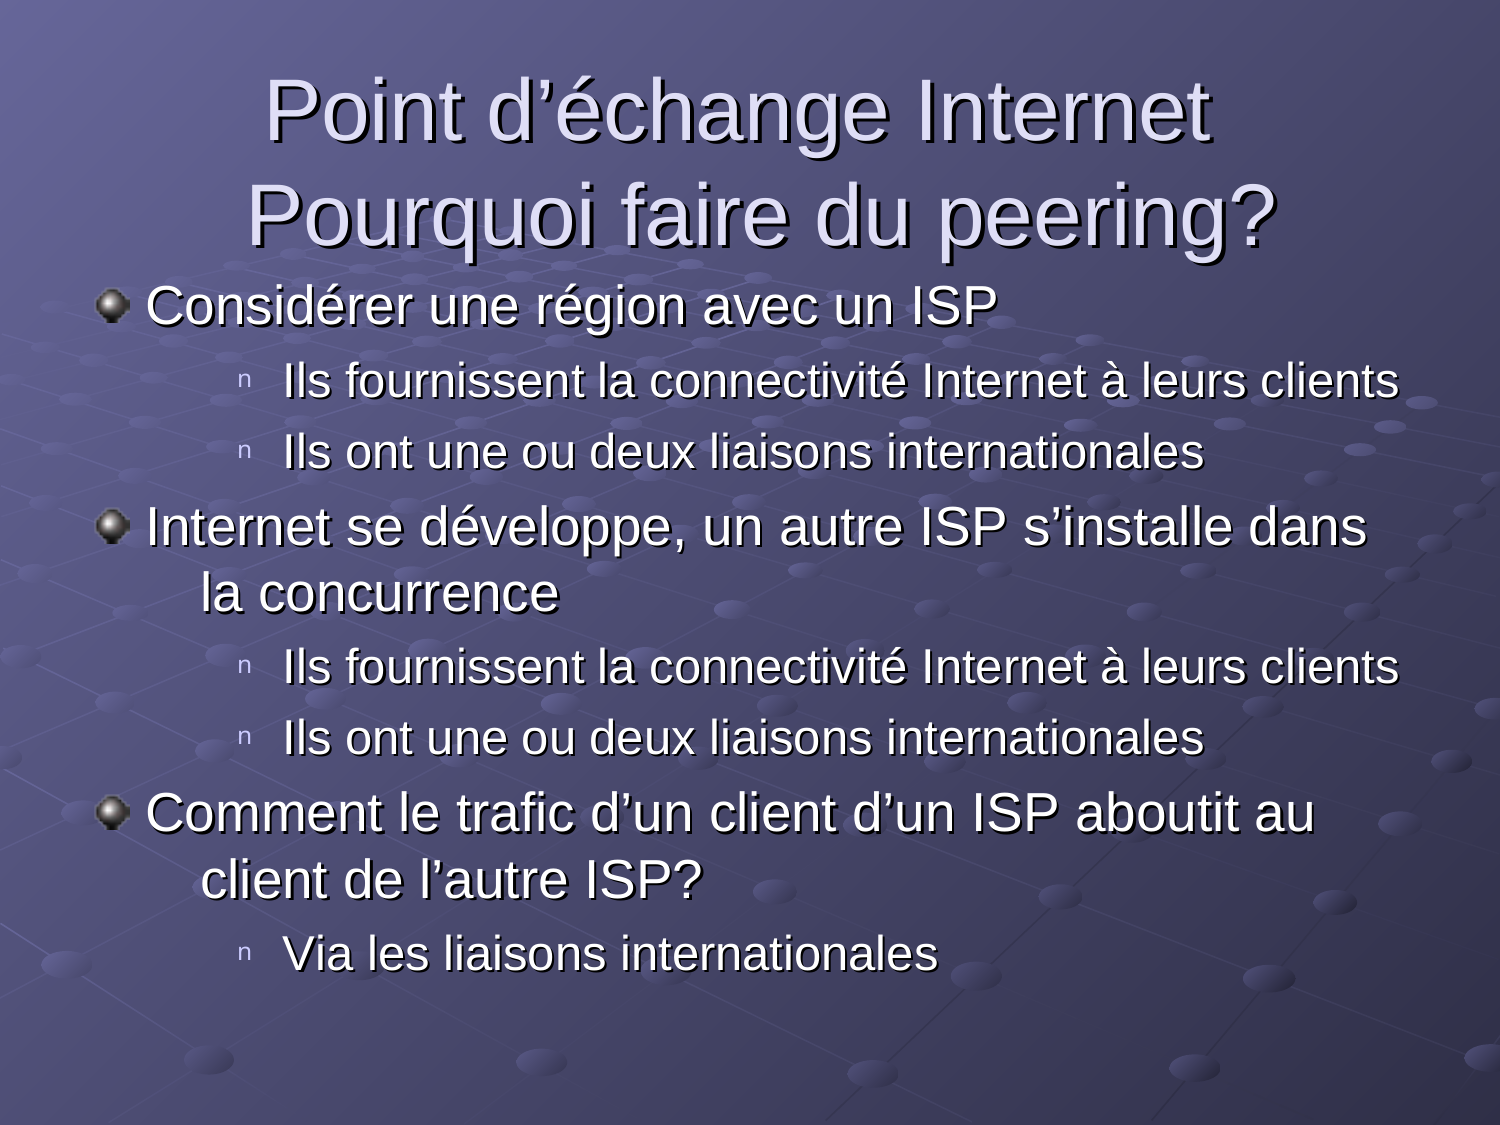

# Point d’échange Internet Pourquoi faire du peering?
Considérer une région avec un ISP
Ils fournissent la connectivité Internet à leurs clients
Ils ont une ou deux liaisons internationales
Internet se développe, un autre ISP s’installe dans la concurrence
Ils fournissent la connectivité Internet à leurs clients
Ils ont une ou deux liaisons internationales
Comment le trafic d’un client d’un ISP aboutit au client de l’autre ISP?
Via les liaisons internationales